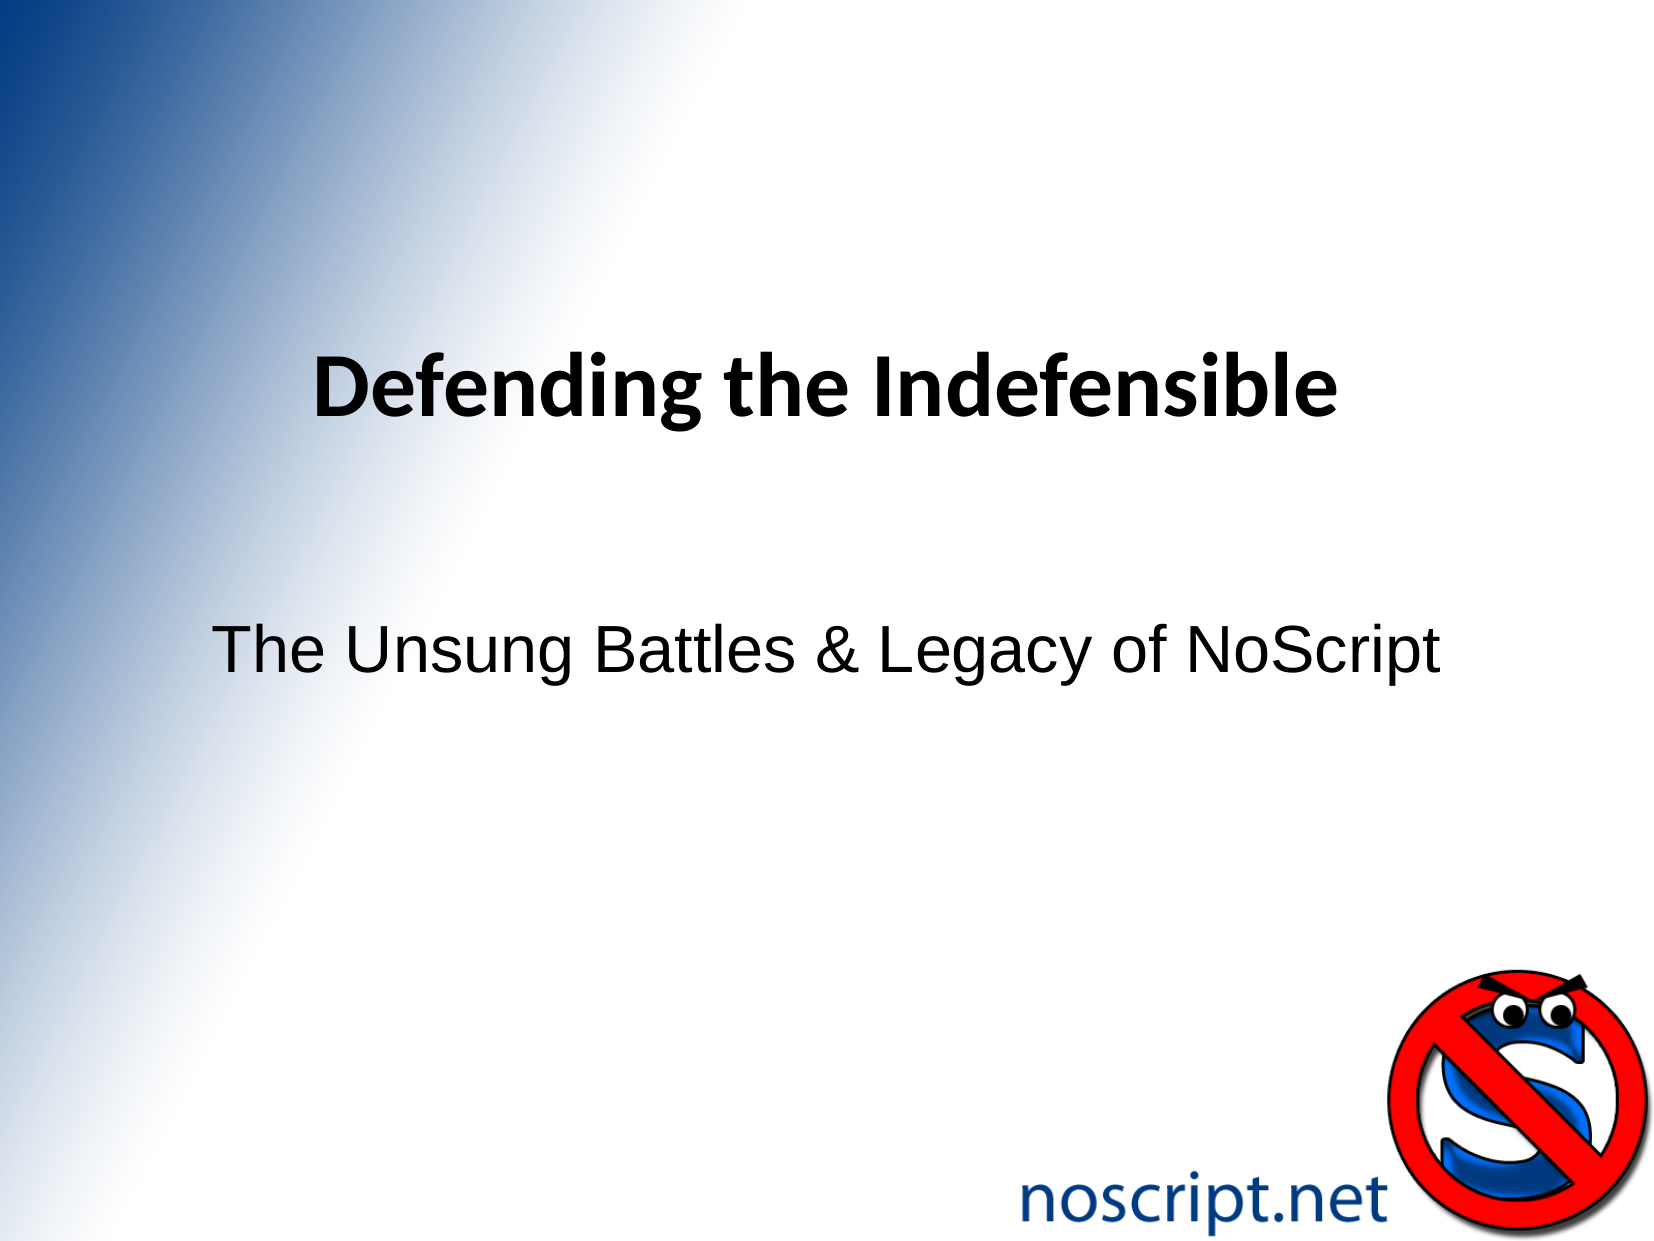

# Defending the Indefensible
The Unsung Battles & Legacy of NoScript